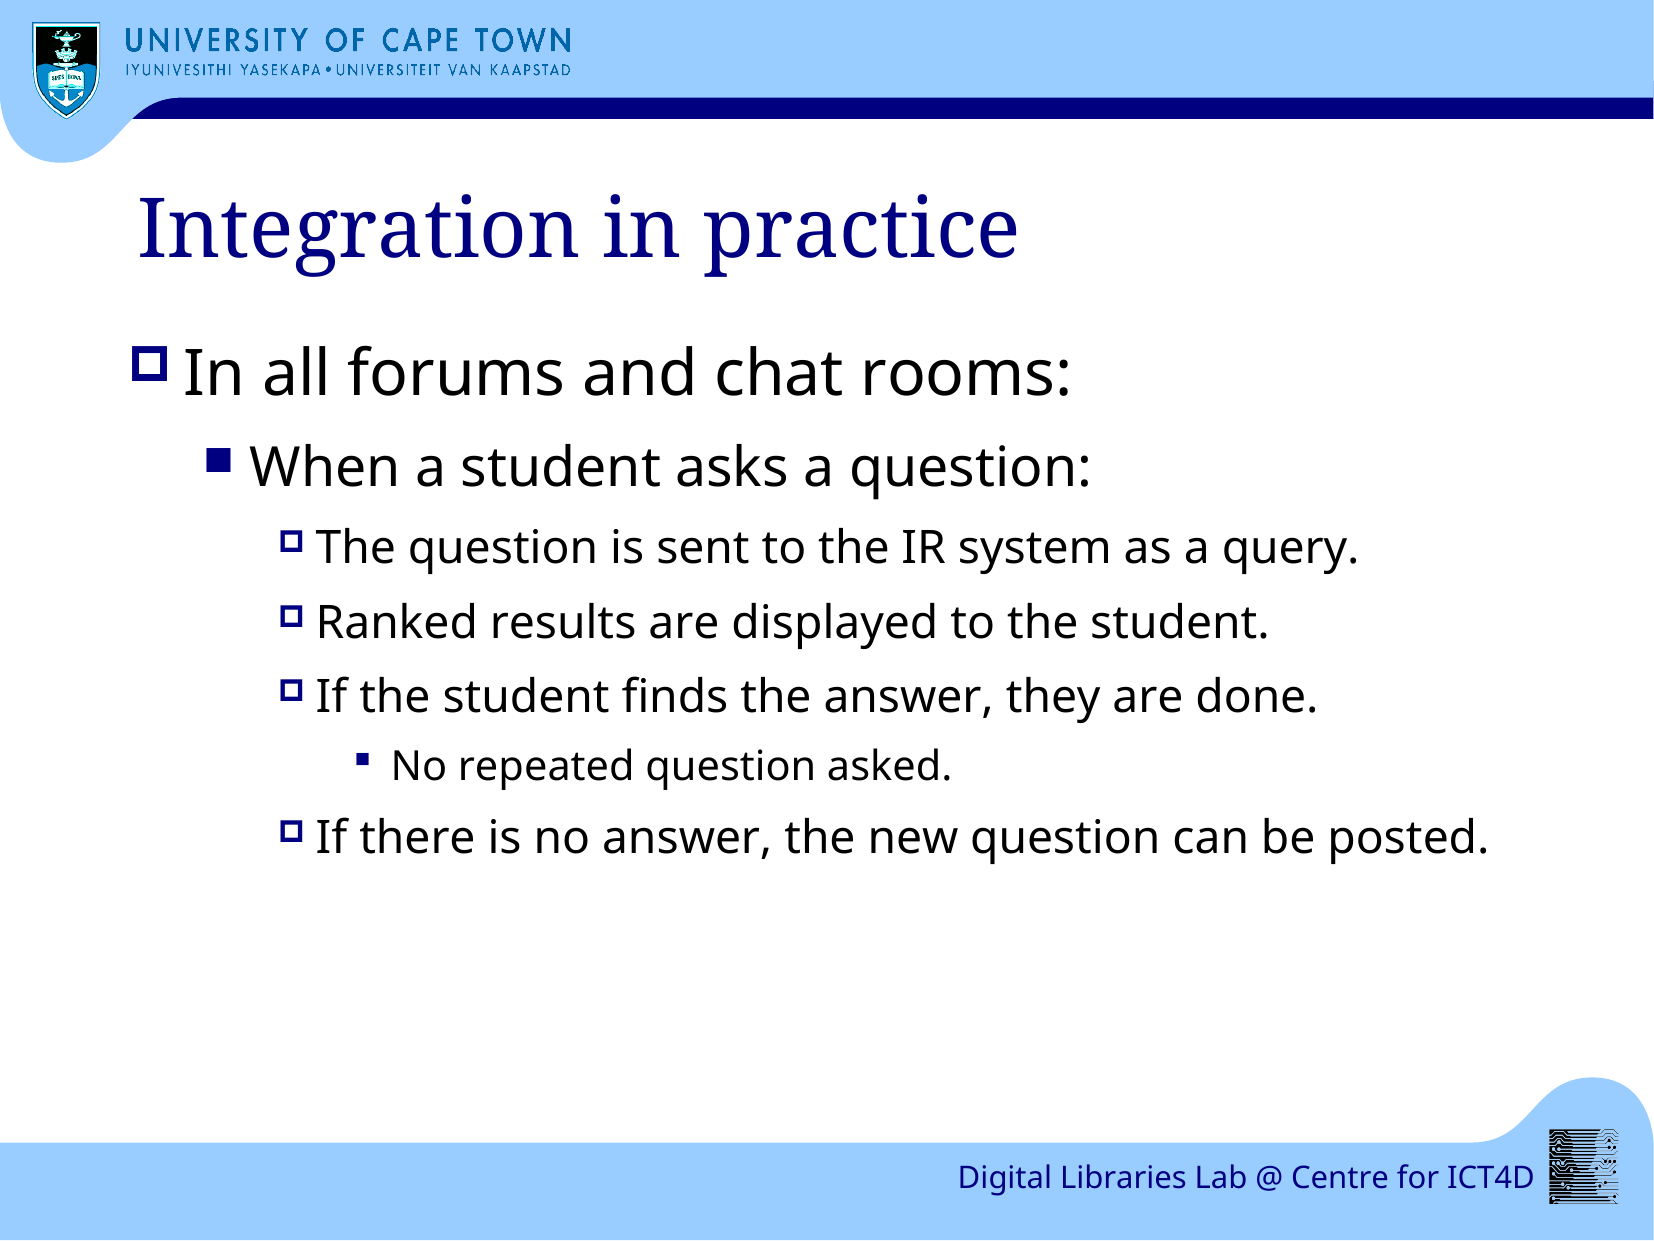

# Integration in practice
In all forums and chat rooms:
When a student asks a question:
The question is sent to the IR system as a query.
Ranked results are displayed to the student.
If the student finds the answer, they are done.
No repeated question asked.
If there is no answer, the new question can be posted.